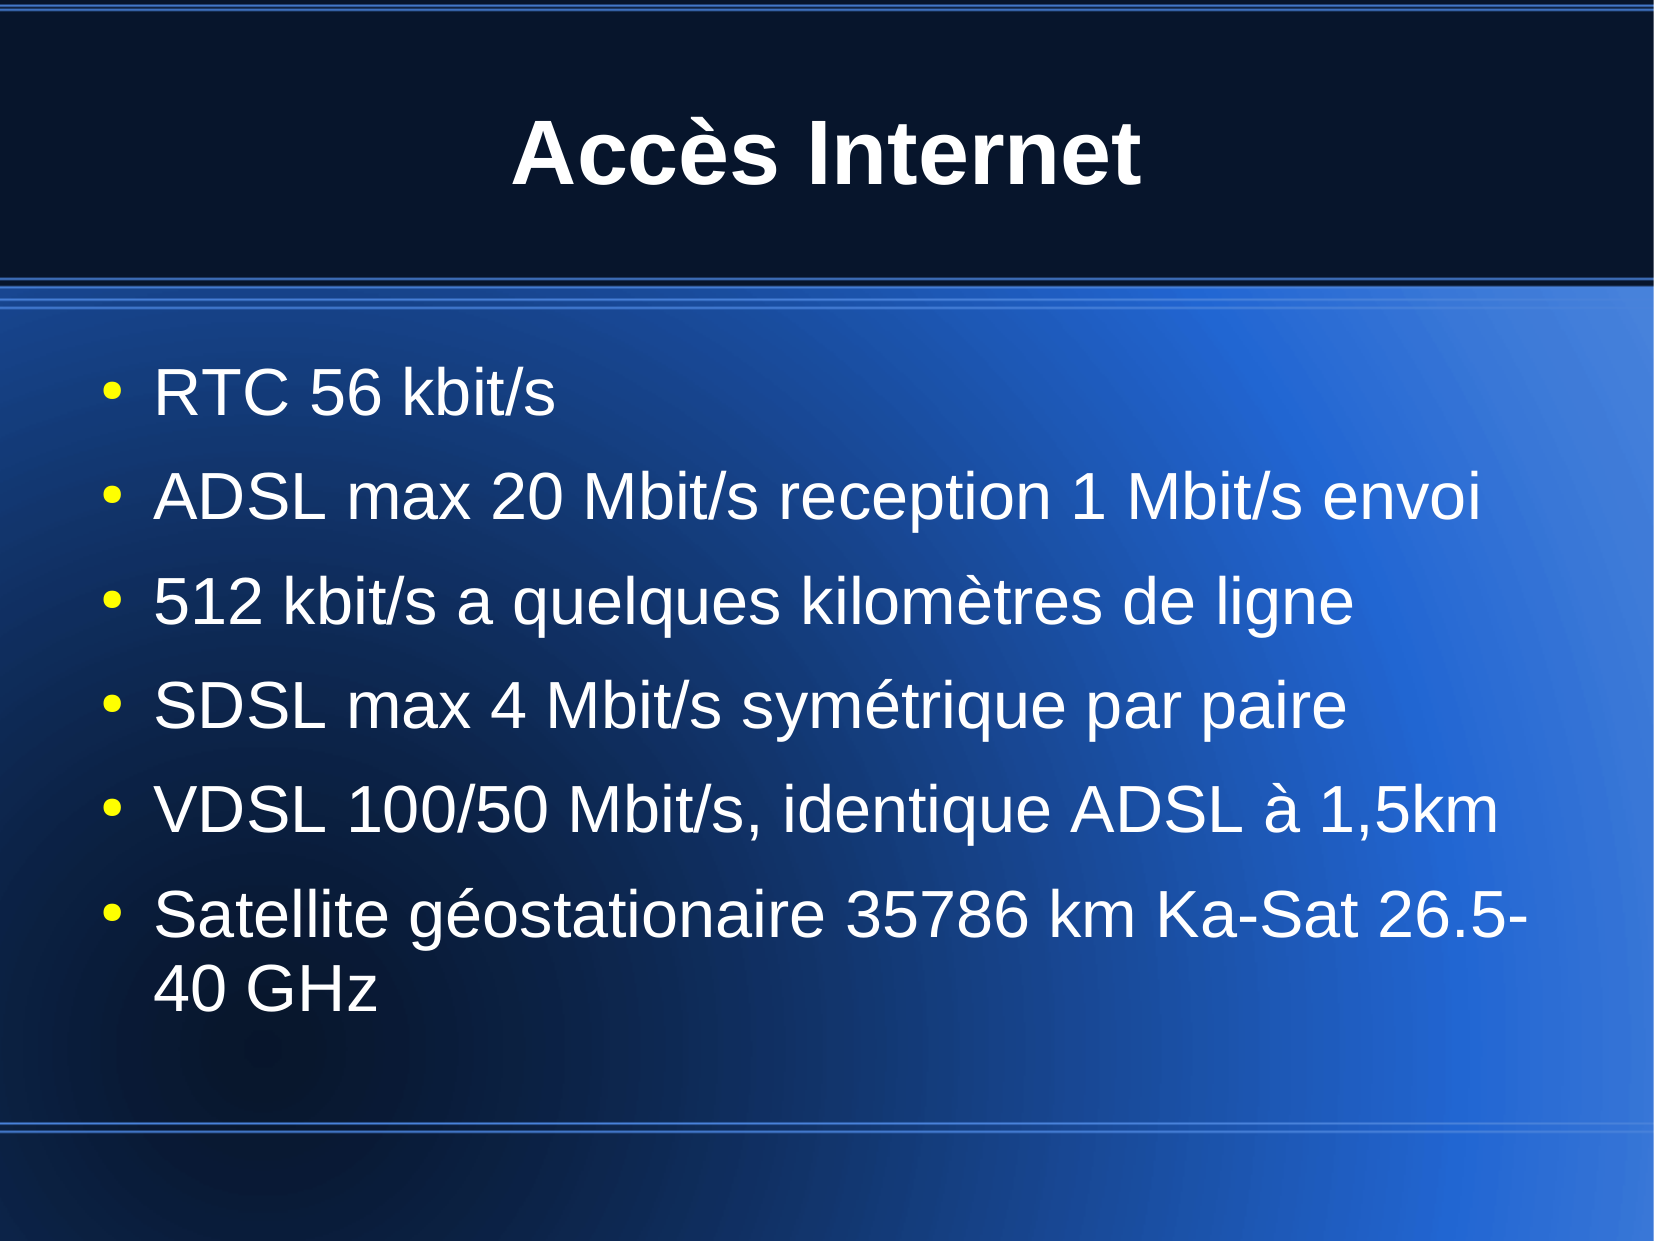

# Accès Internet
RTC 56 kbit/s
ADSL max 20 Mbit/s reception 1 Mbit/s envoi
512 kbit/s a quelques kilomètres de ligne
SDSL max 4 Mbit/s symétrique par paire
VDSL 100/50 Mbit/s, identique ADSL à 1,5km
Satellite géostationaire 35786 km Ka-Sat 26.5-40 GHz